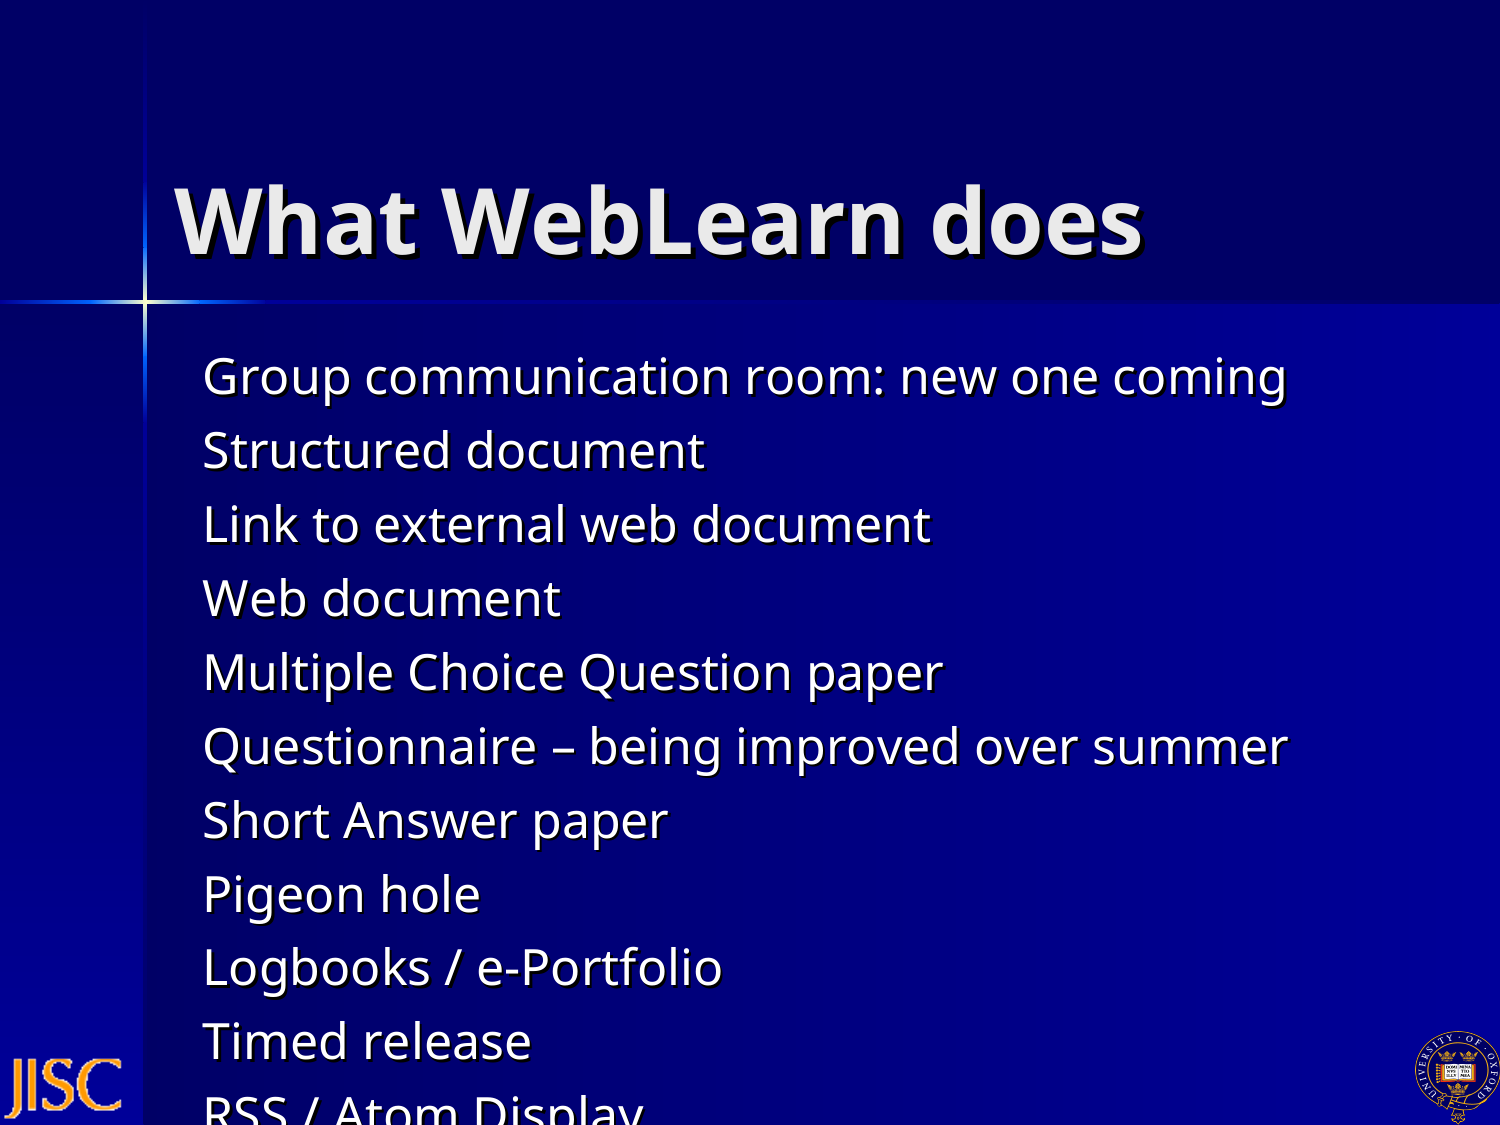

# What WebLearn does
 Group communication room: new one coming
 Structured document
 Link to external web document
 Web document
 Multiple Choice Question paper
 Questionnaire – being improved over summer
 Short Answer paper
 Pigeon hole
 Logbooks / e-Portfolio
 Timed release
 RSS / Atom Display